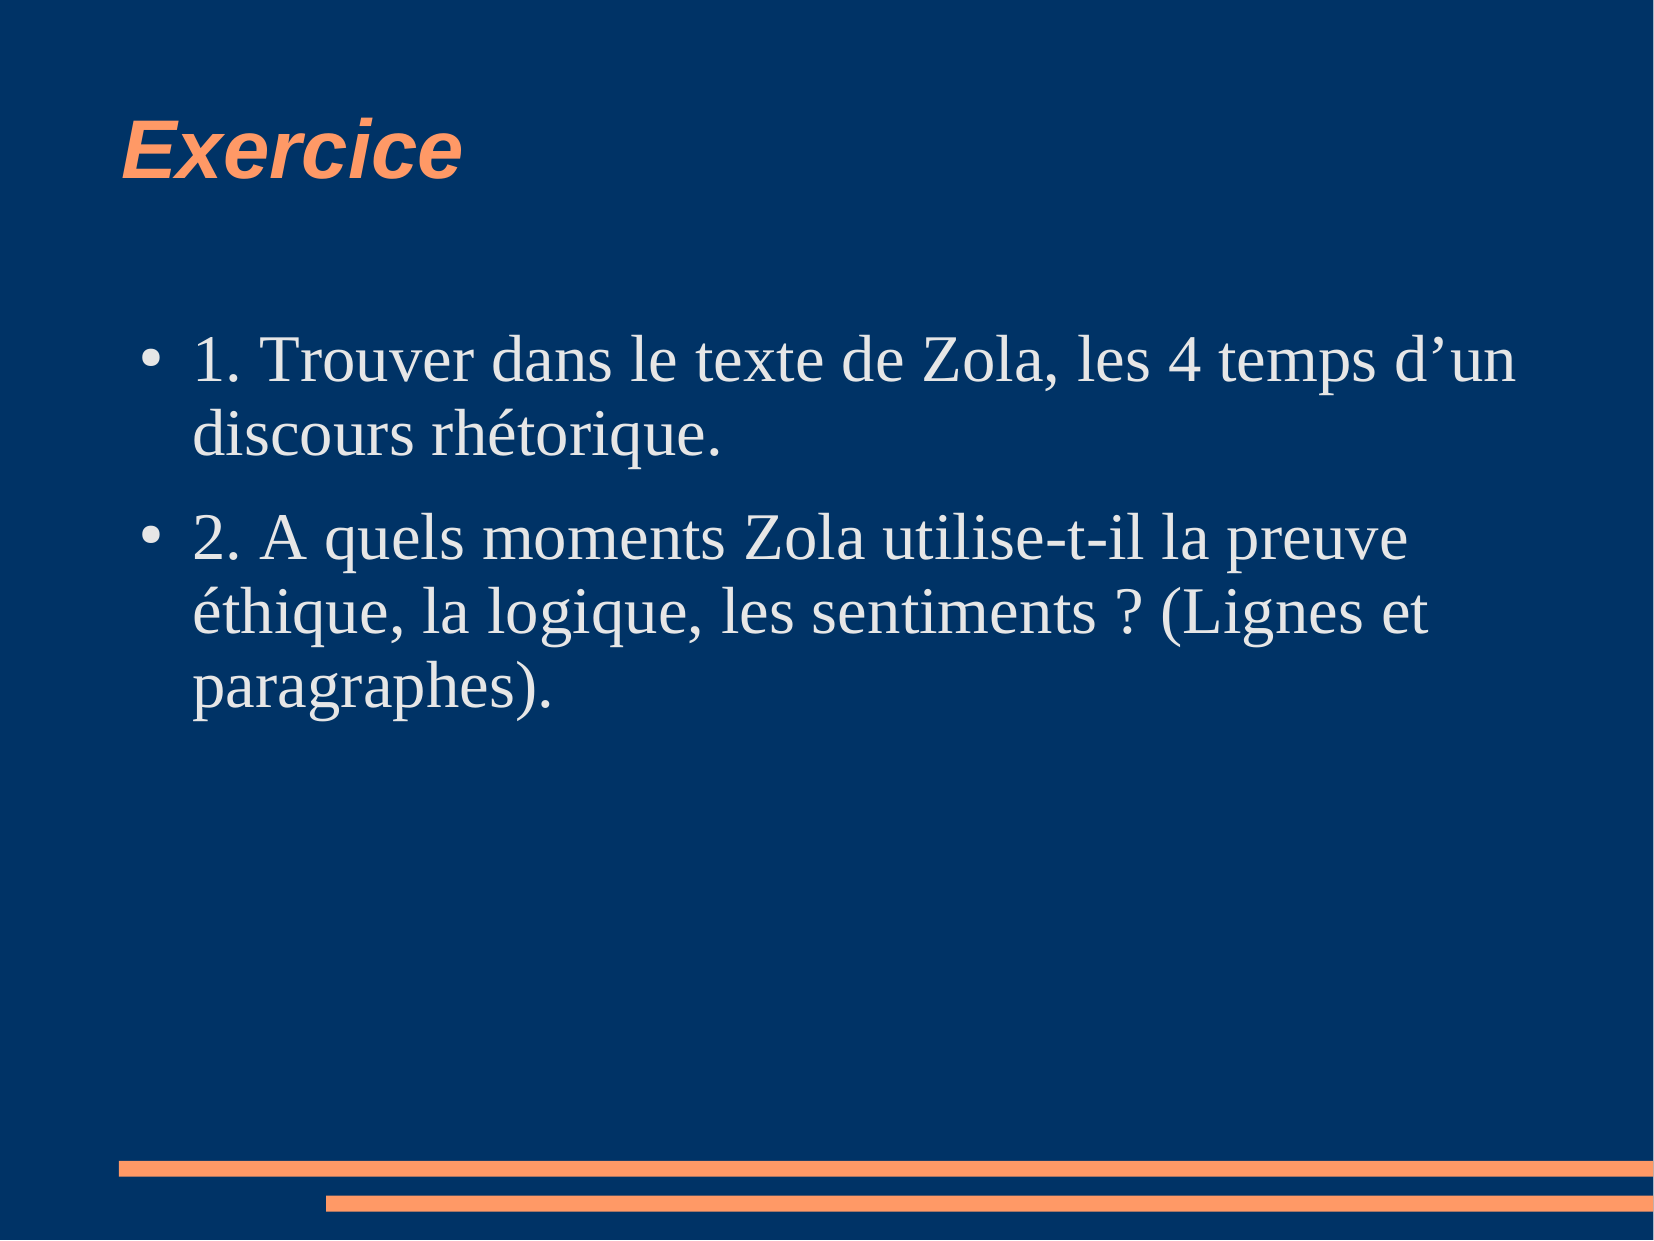

# Exercice
1. Trouver dans le texte de Zola, les 4 temps d’un discours rhétorique.
2. A quels moments Zola utilise-t-il la preuve éthique, la logique, les sentiments ? (Lignes et paragraphes).